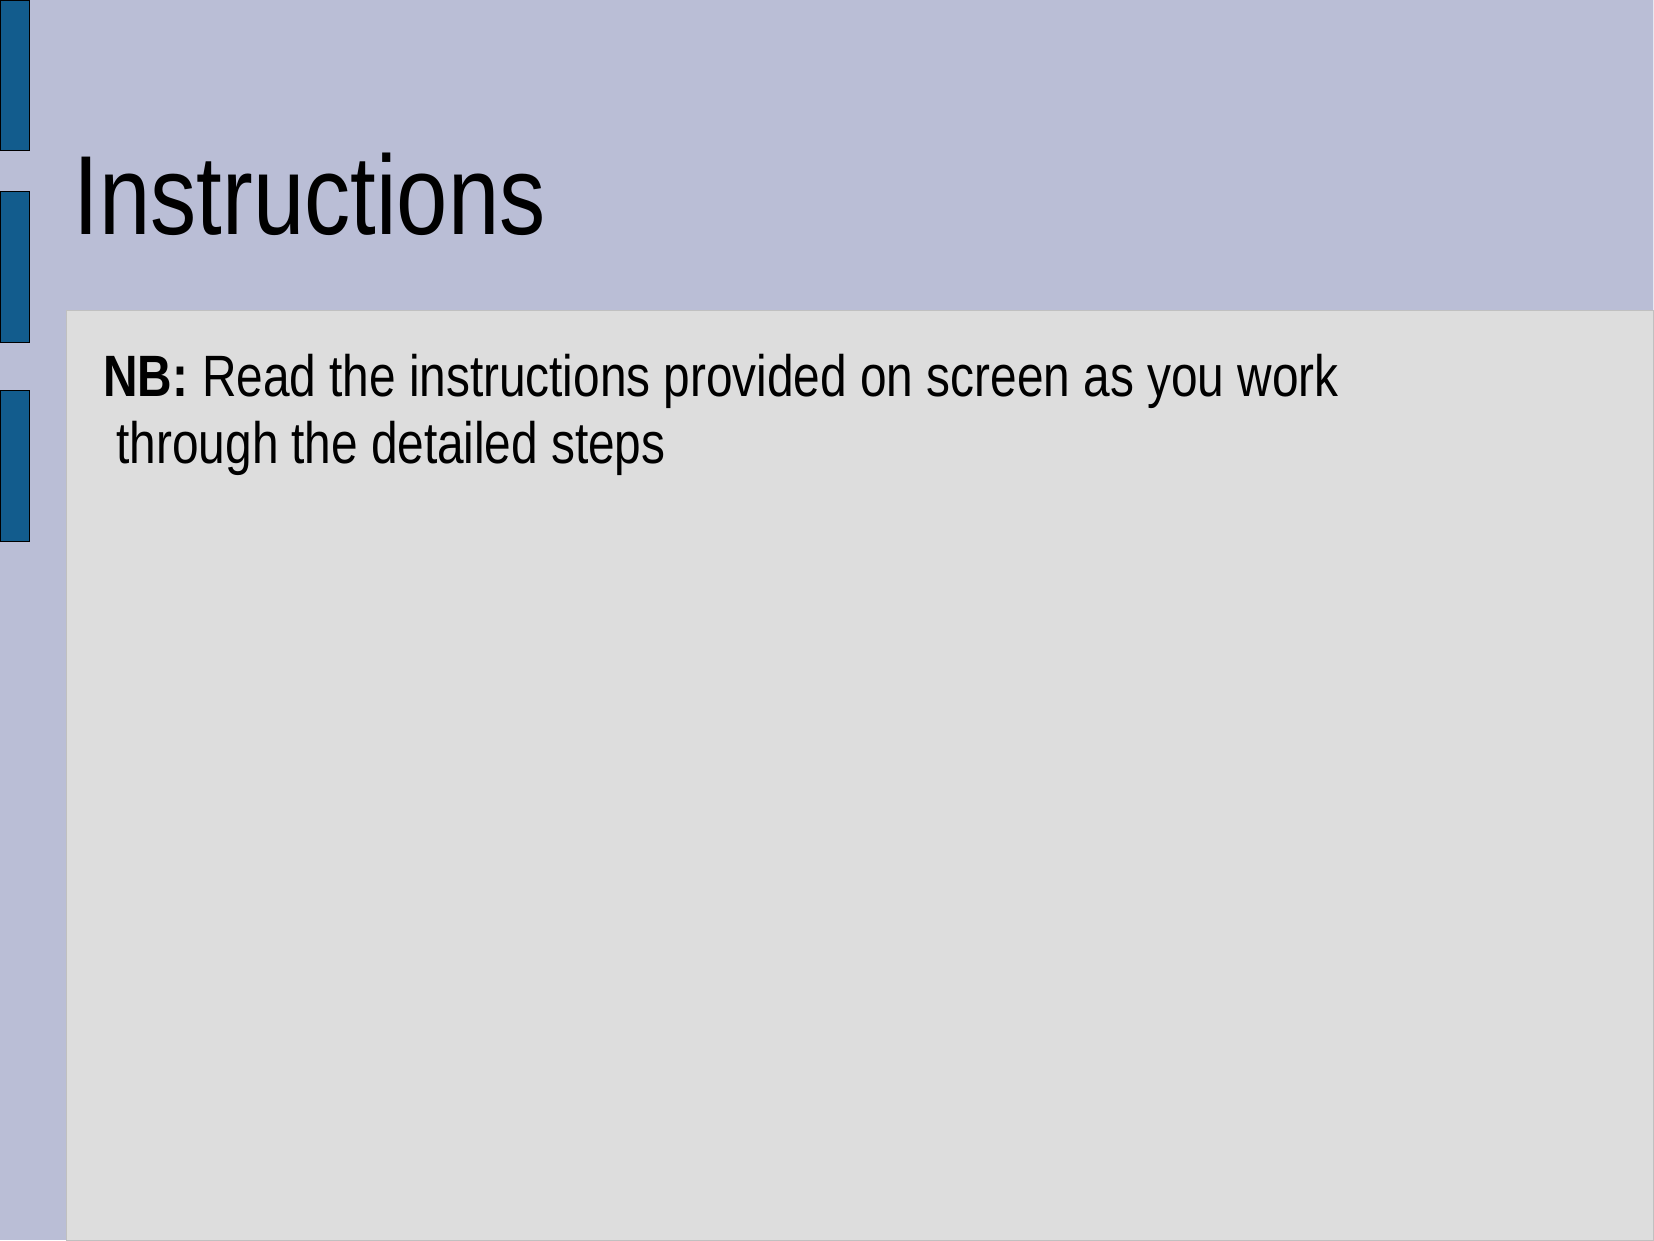

Instructions
NB: Read the instructions provided on screen as you work through the detailed steps